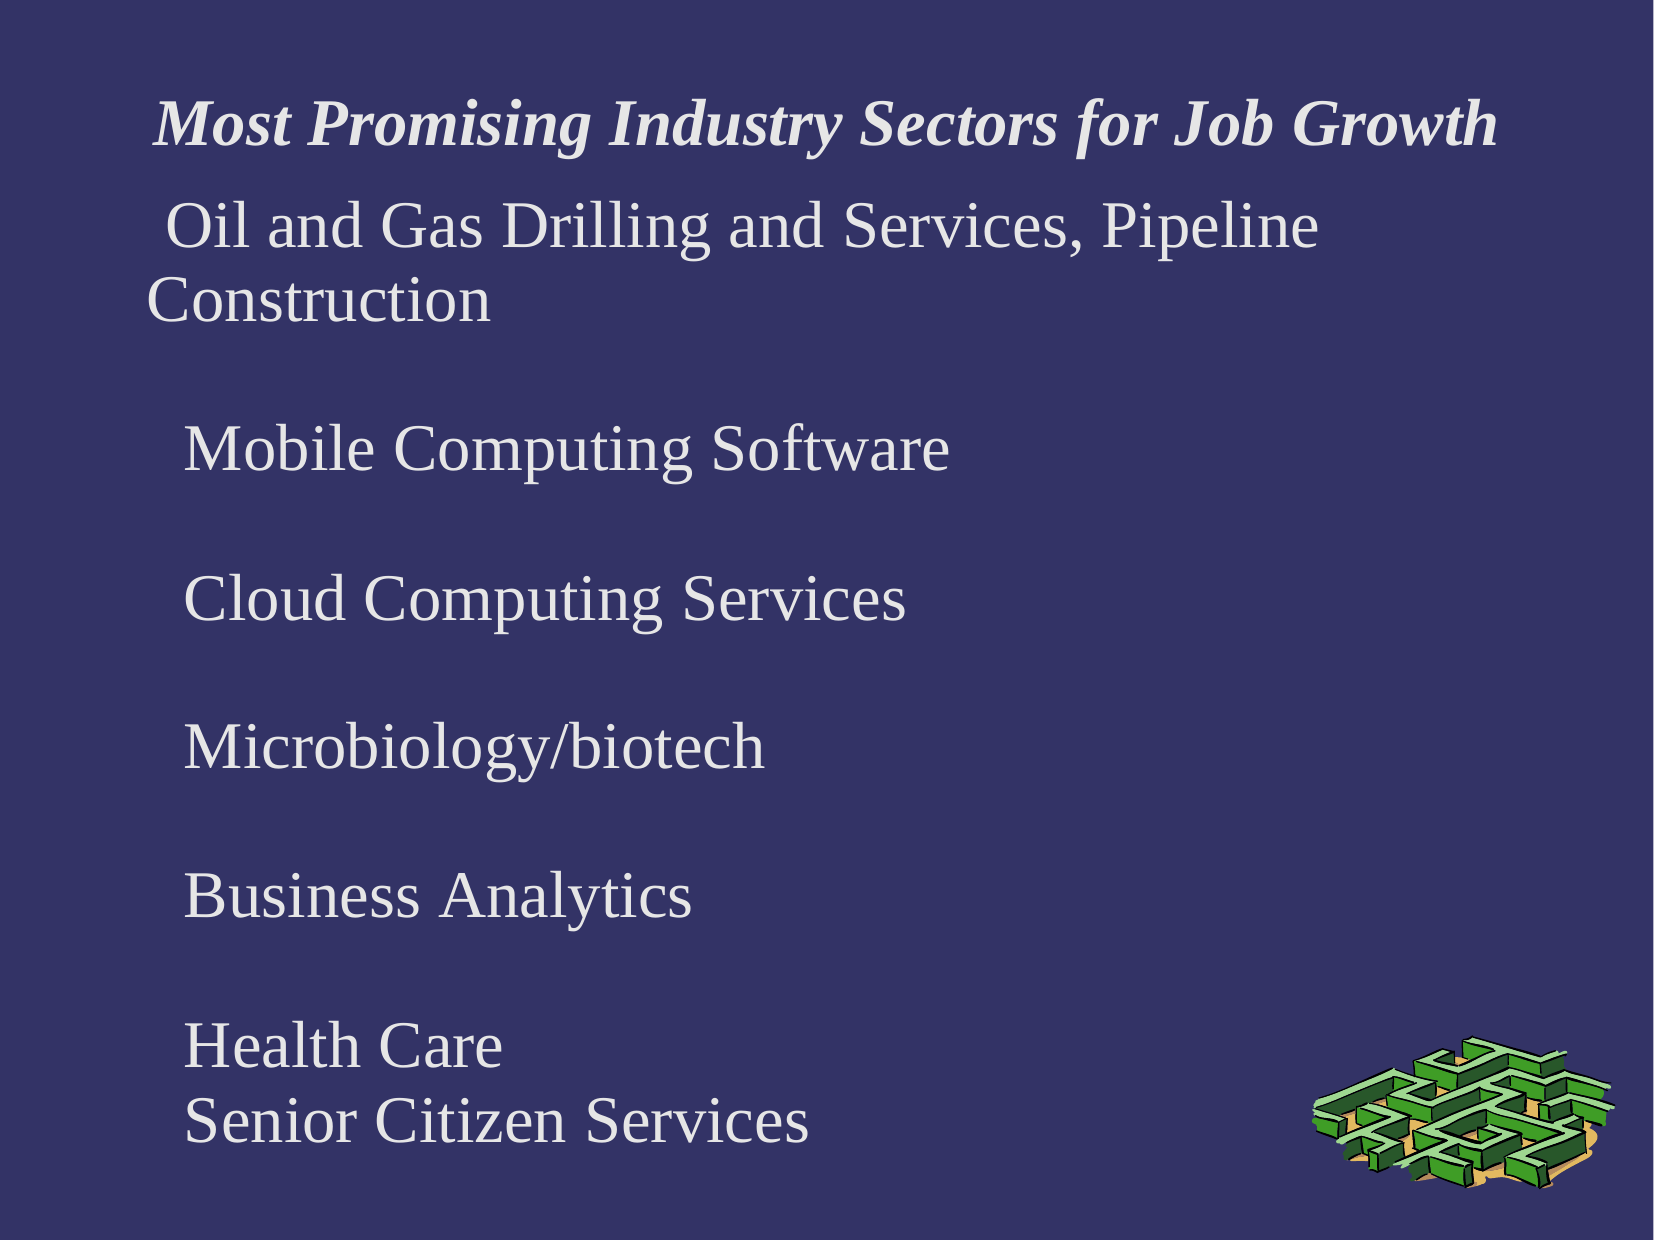

# Most Promising Industry Sectors for Job Growth
 Oil and Gas Drilling and Services, Pipeline Construction
 Mobile Computing Software
 Cloud Computing Services
 Microbiology/biotech
 Business Analytics
 Health Care
 Senior Citizen Services